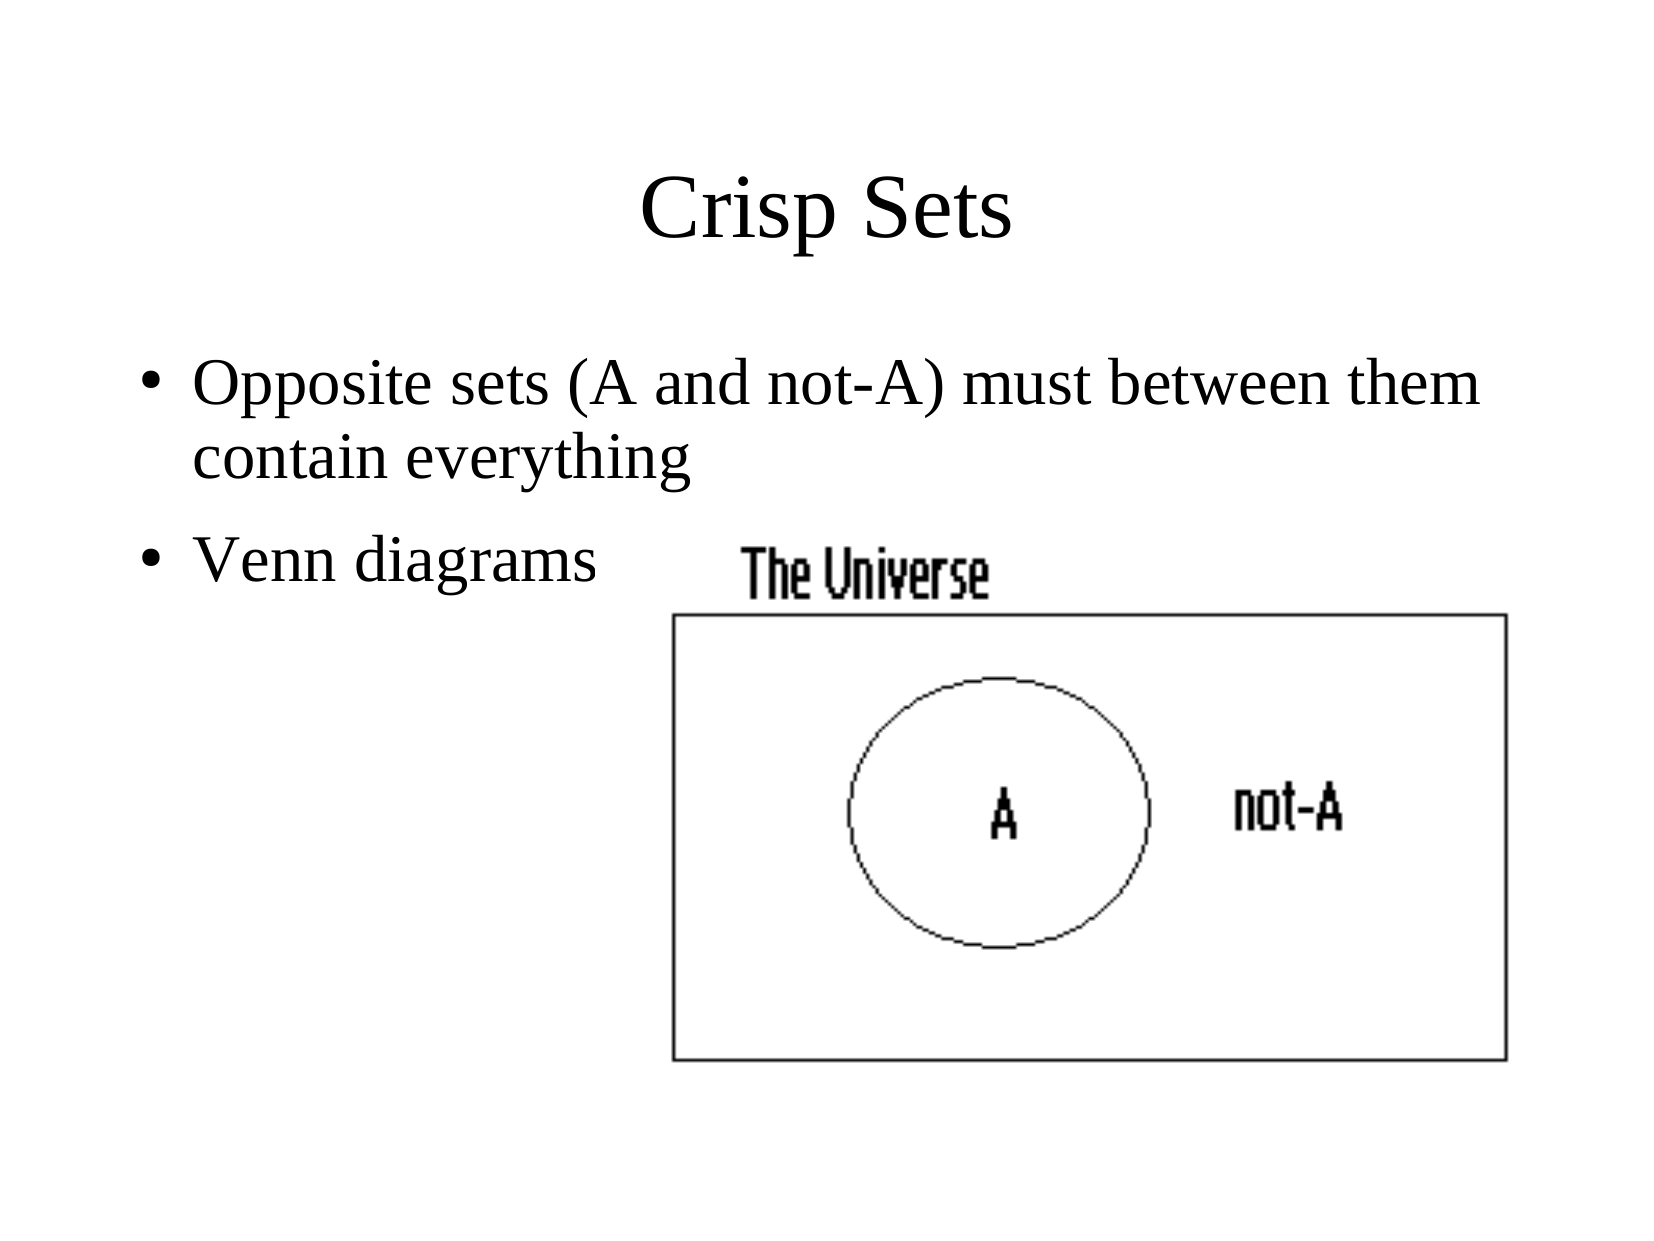

# Crisp Sets
Opposite sets (A and not-A) must between them contain everything
Venn diagrams